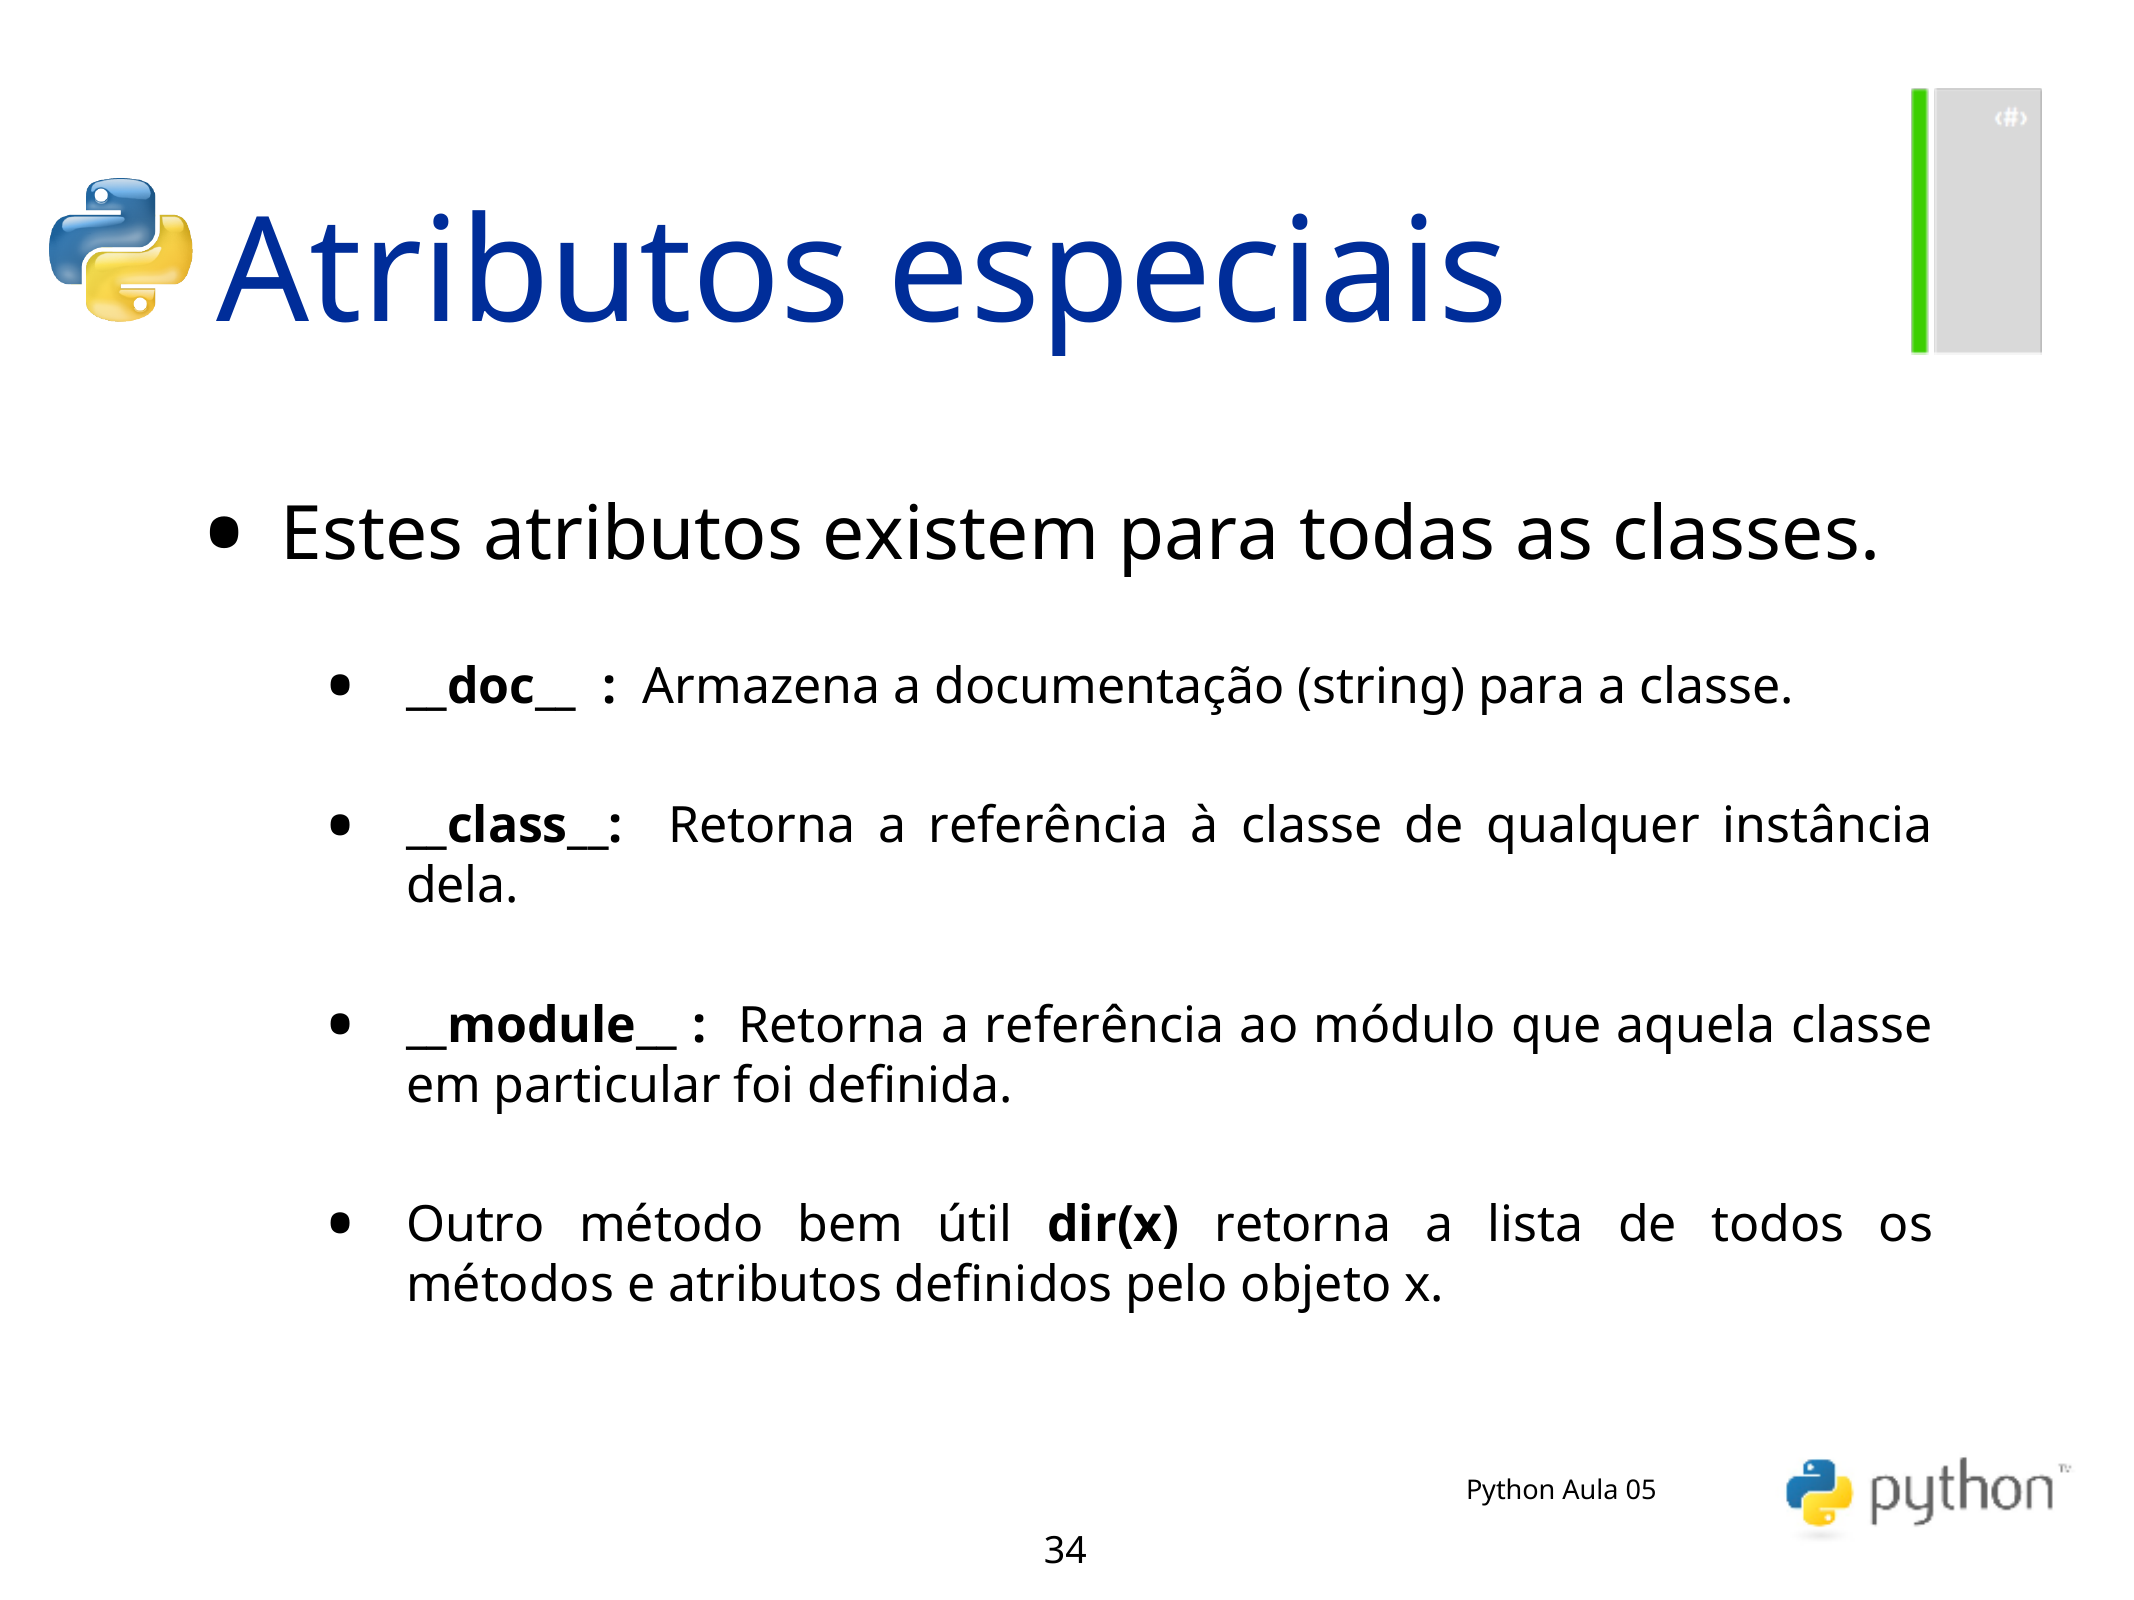

# Atributos especiais
Estes atributos existem para todas as classes.
__doc__ : Armazena a documentação (string) para a classe.
__class__: Retorna a referência à classe de qualquer instância dela.
__module__ : Retorna a referência ao módulo que aquela classe em particular foi definida.
Outro método bem útil dir(x) retorna a lista de todos os métodos e atributos definidos pelo objeto x.
Python Aula 05